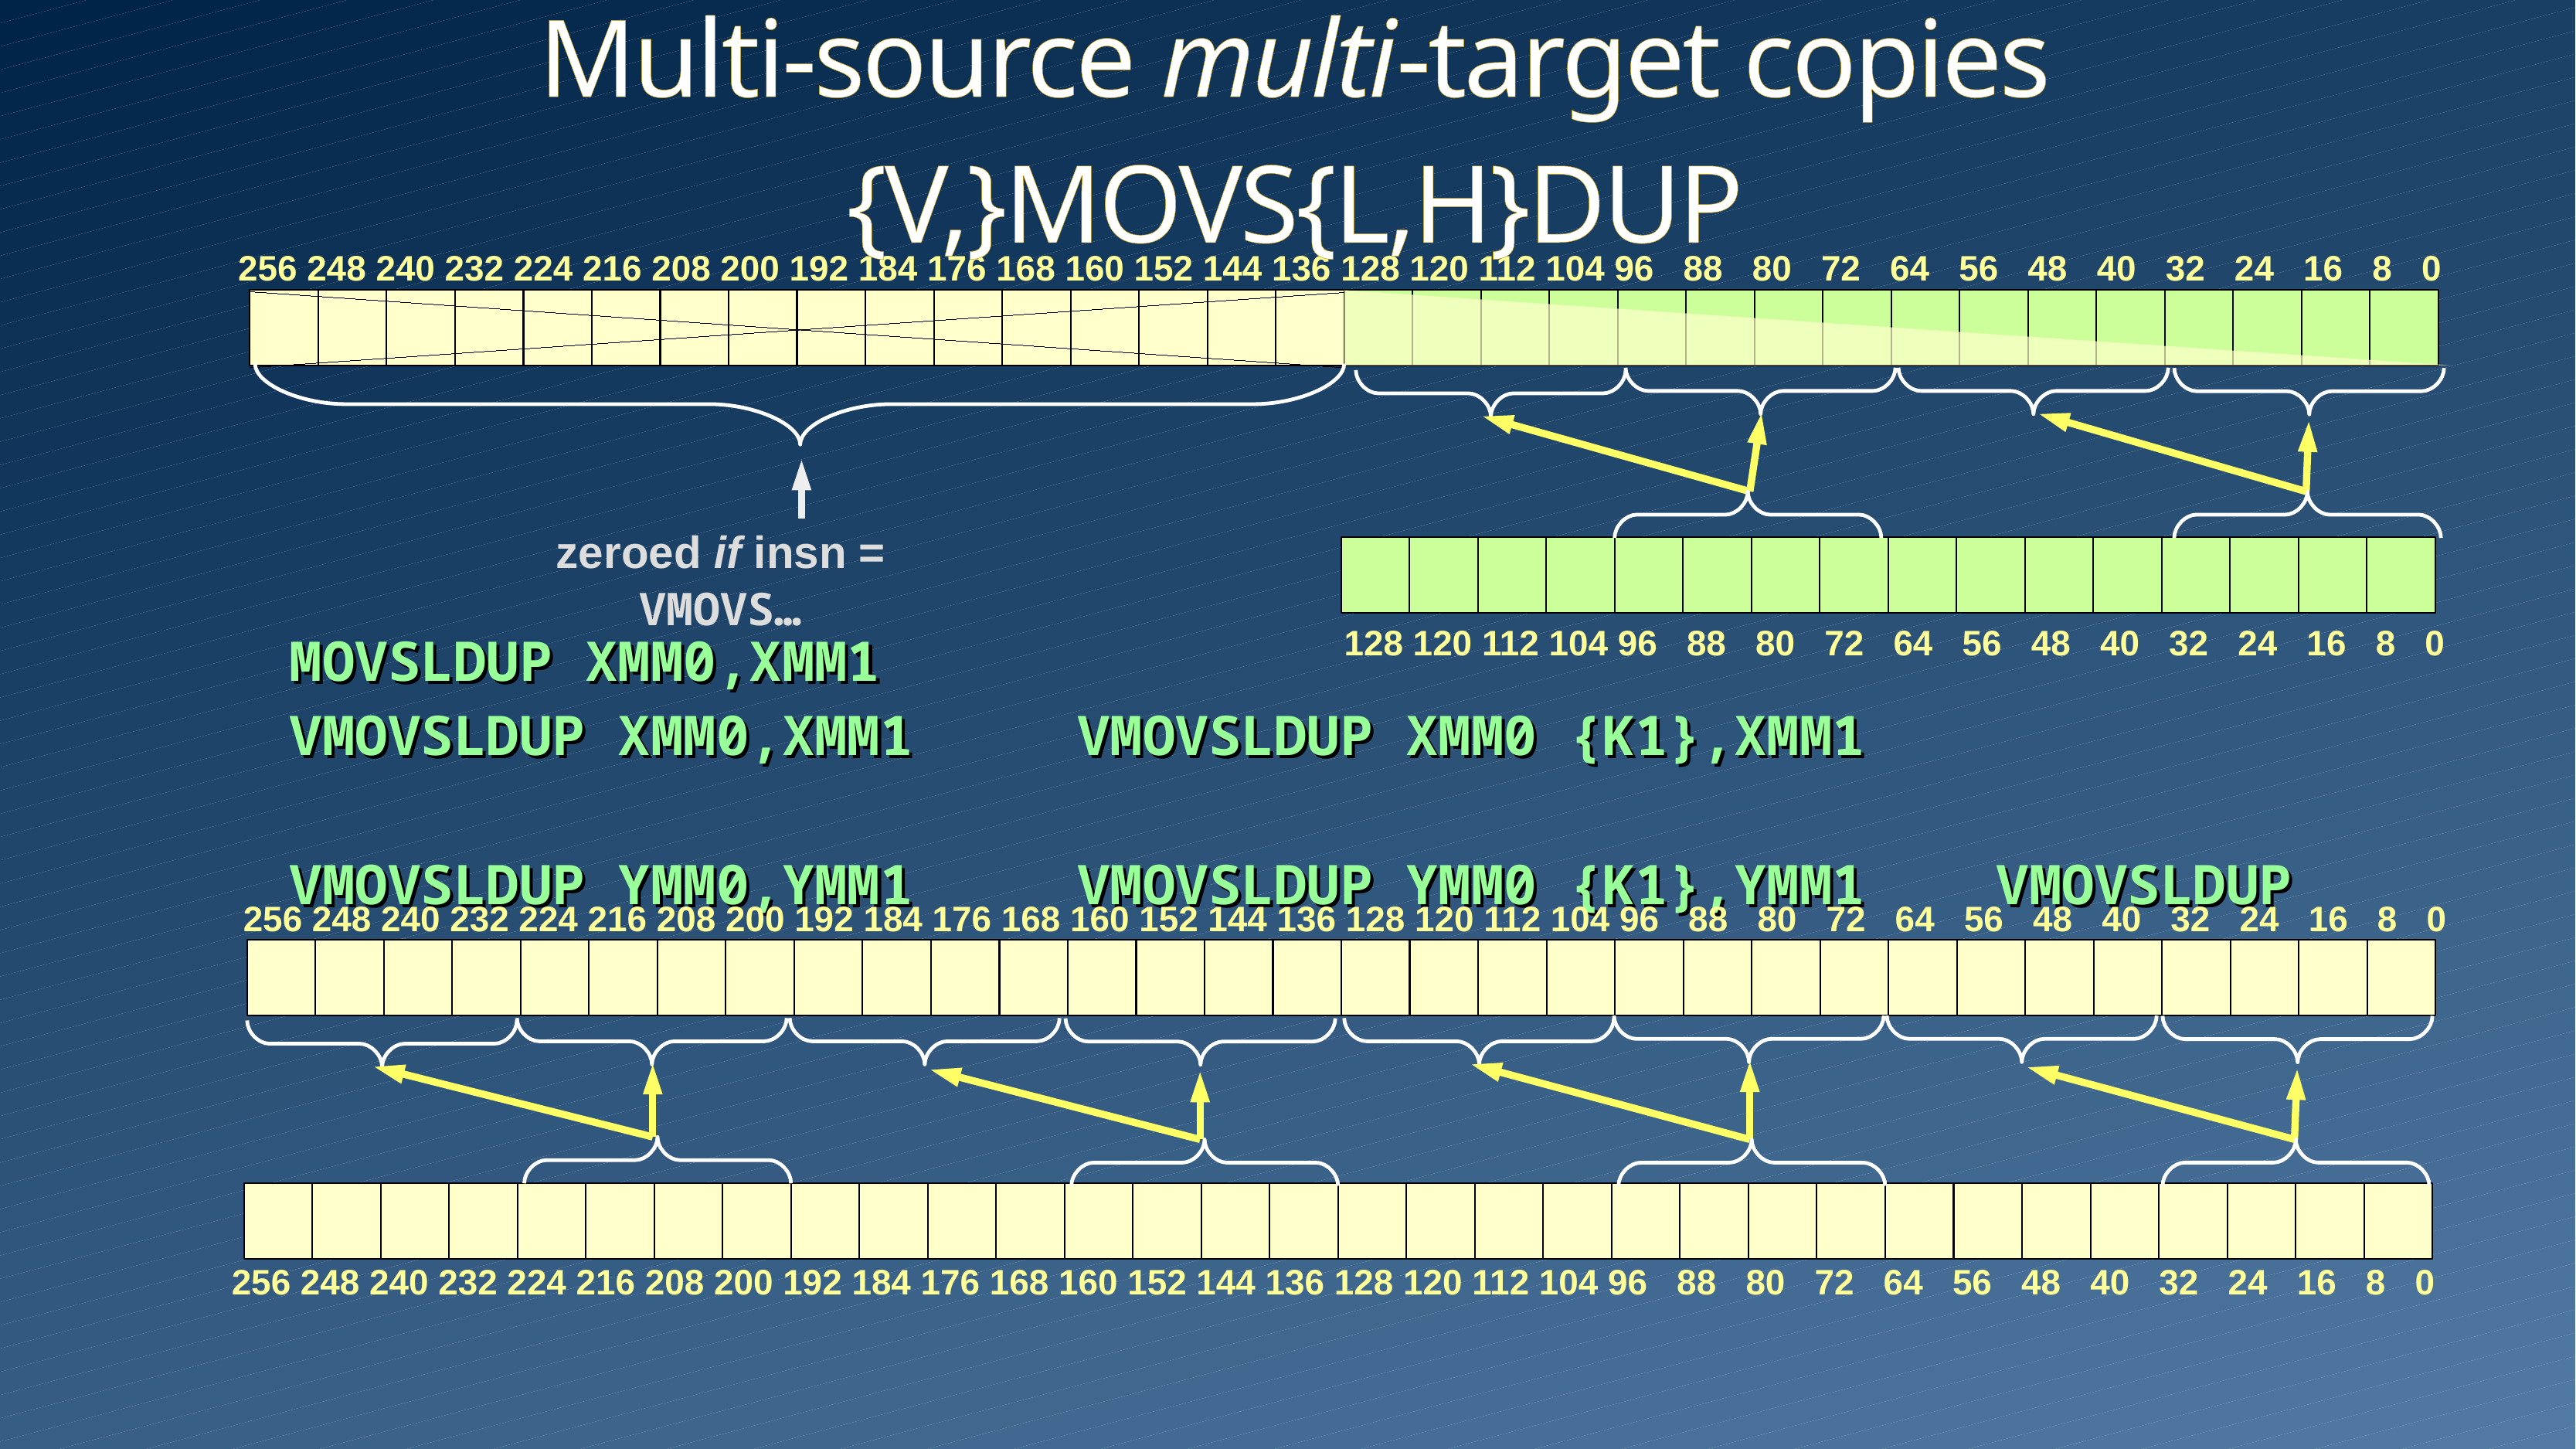

# Multi-source multi-target copies {V,}MOVS{L,H}DUP
256 248 240 232 224 216 208 200 192 184 176 168 160 152 144 136 128 120 112 104 96 88 80 72 64 56 48 40 32 24 16 8 0
zeroed if insn = VMOVS…
MOVSLDUP XMM0,XMM1
VMOVSLDUP XMM0,XMM1 VMOVSLDUP XMM0 {K1},XMM1
VMOVSLDUP YMM0,YMM1 VMOVSLDUP YMM0 {K1},YMM1 VMOVSLDUP ZMM0 {K1},ZMM1
128 120 112 104 96 88 80 72 64 56 48 40 32 24 16 8 0
256 248 240 232 224 216 208 200 192 184 176 168 160 152 144 136 128 120 112 104 96 88 80 72 64 56 48 40 32 24 16 8 0
256 248 240 232 224 216 208 200 192 184 176 168 160 152 144 136 128 120 112 104 96 88 80 72 64 56 48 40 32 24 16 8 0